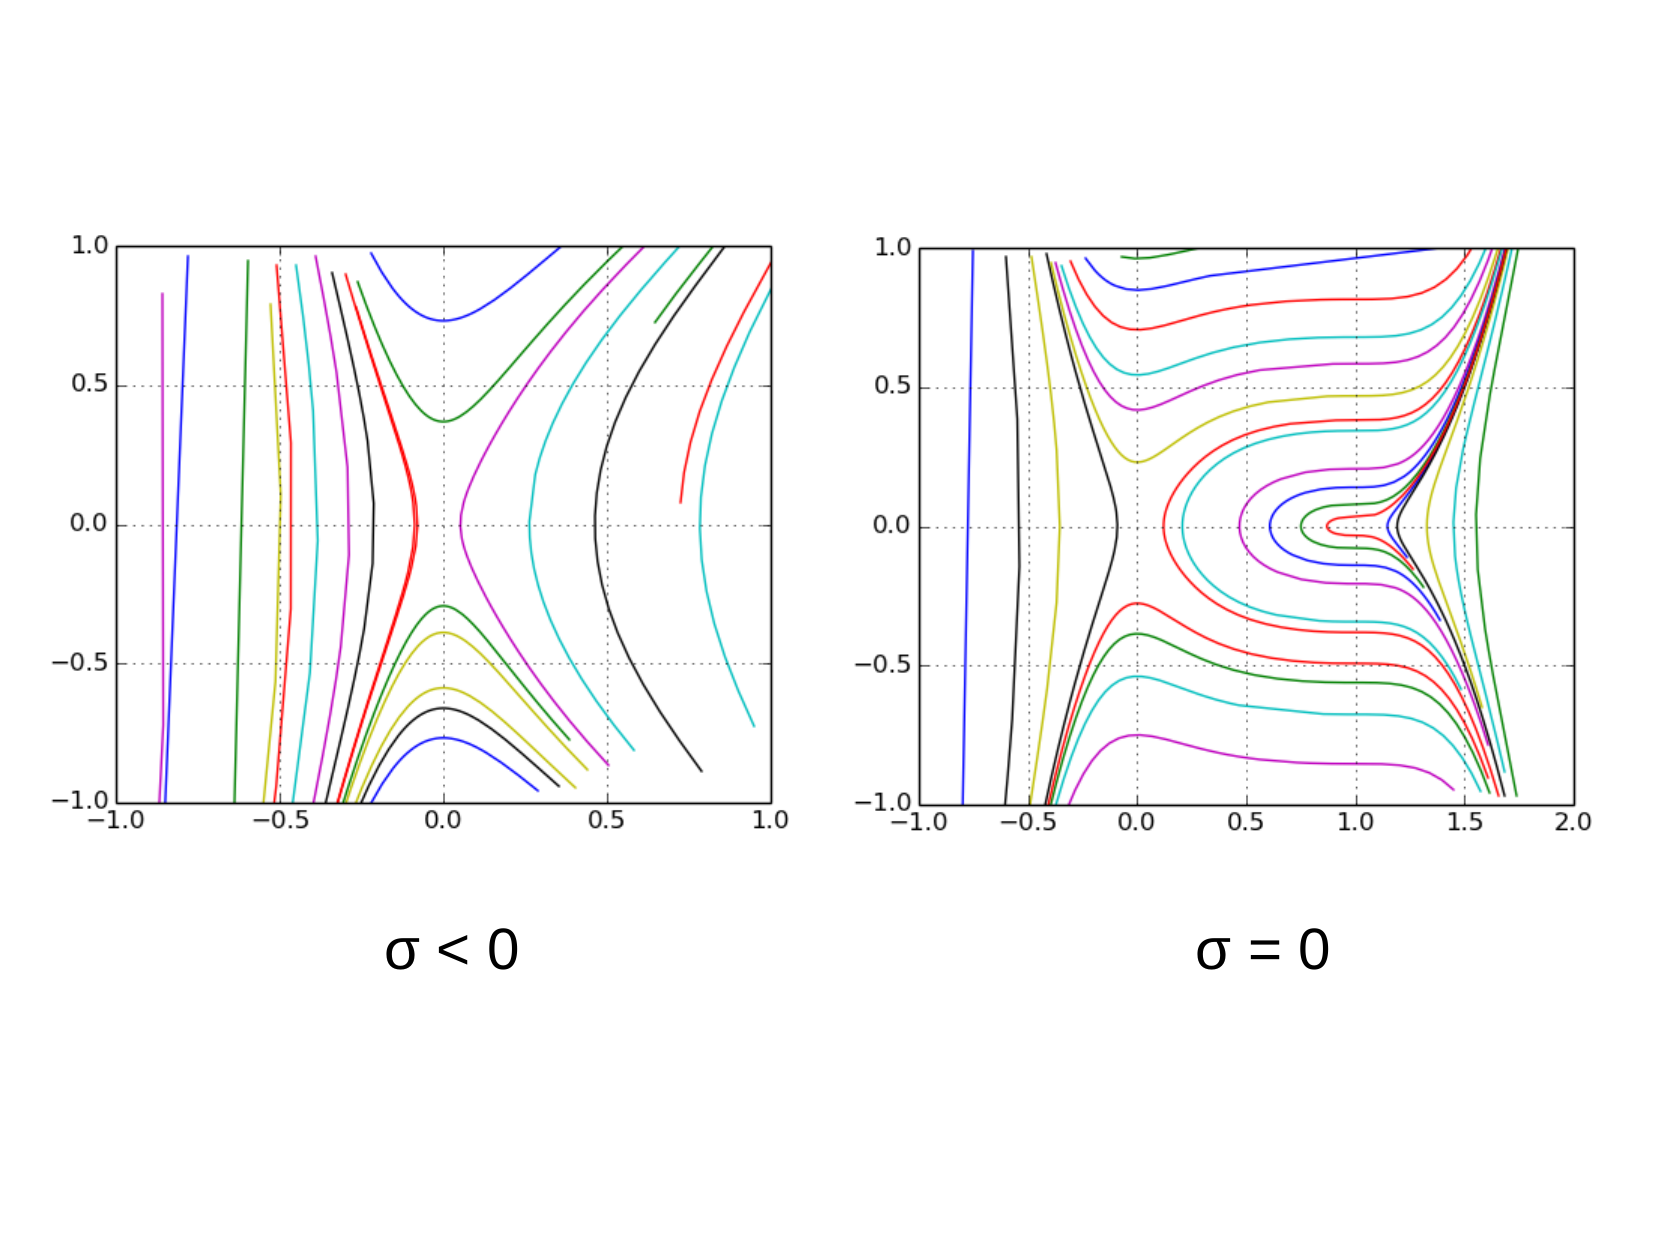

#
0 < σ < 1/9
σ < 0
σ = 0